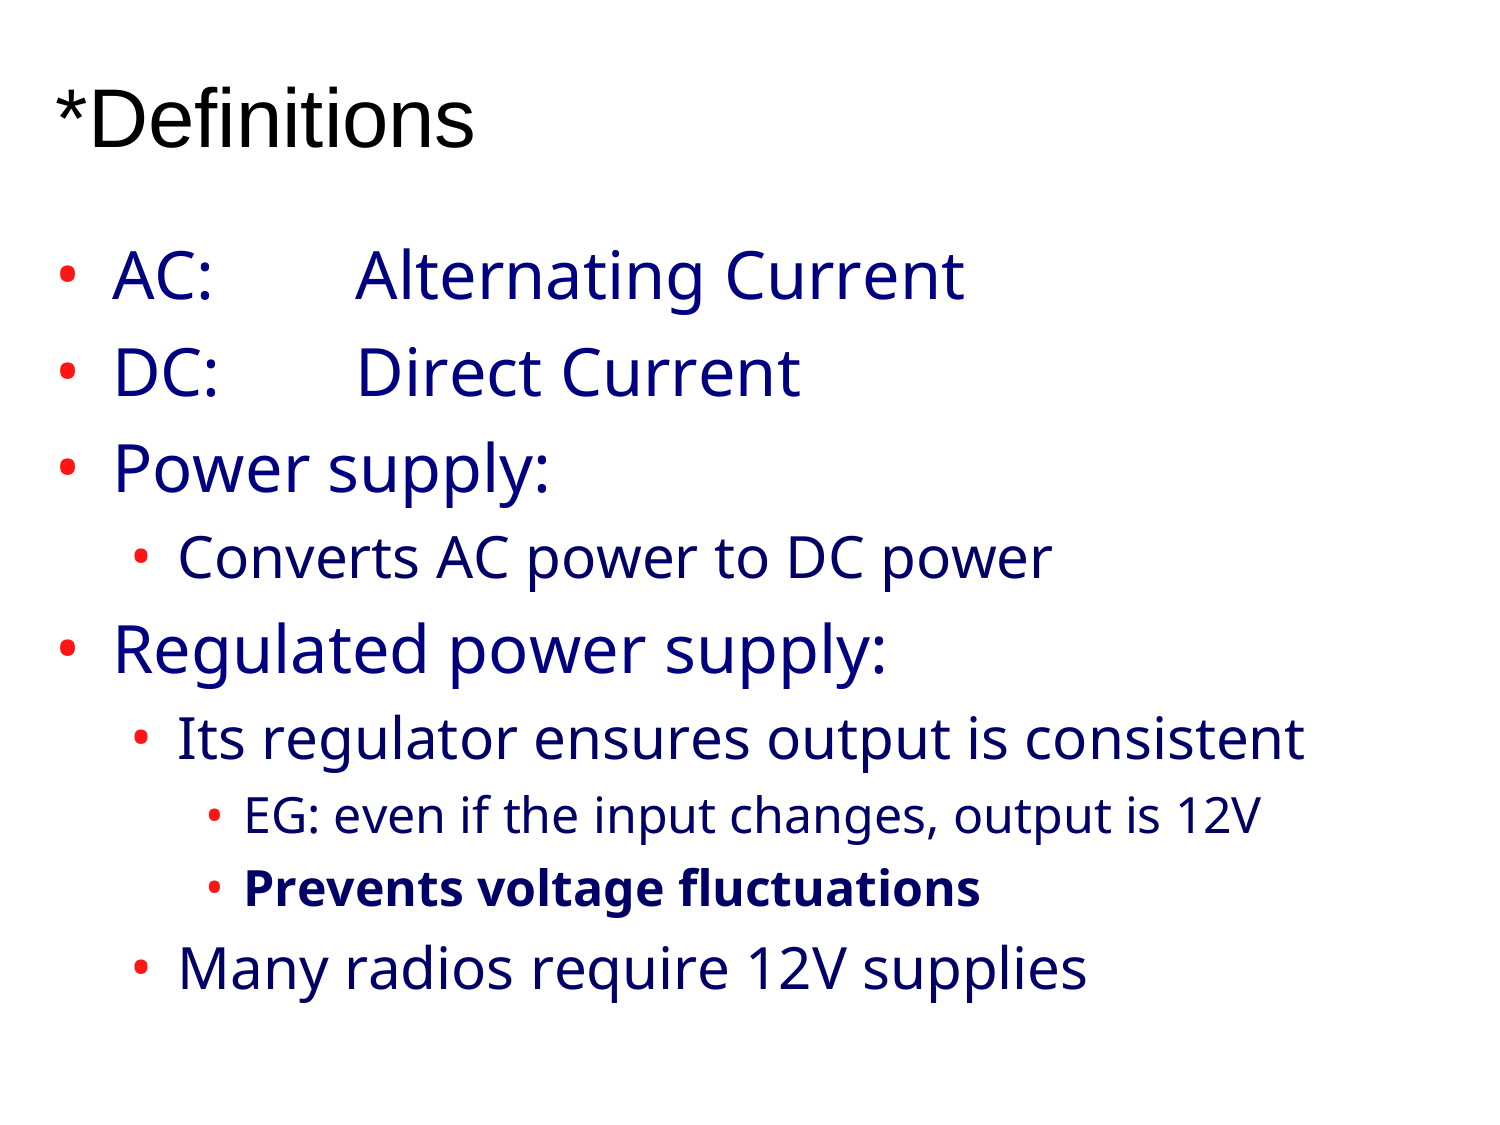

# *Definitions
AC:	Alternating Current
DC: 	Direct Current
Power supply:
Converts AC power to DC power
Regulated power supply:
Its regulator ensures output is consistent
EG: even if the input changes, output is 12V
Prevents voltage fluctuations
Many radios require 12V supplies